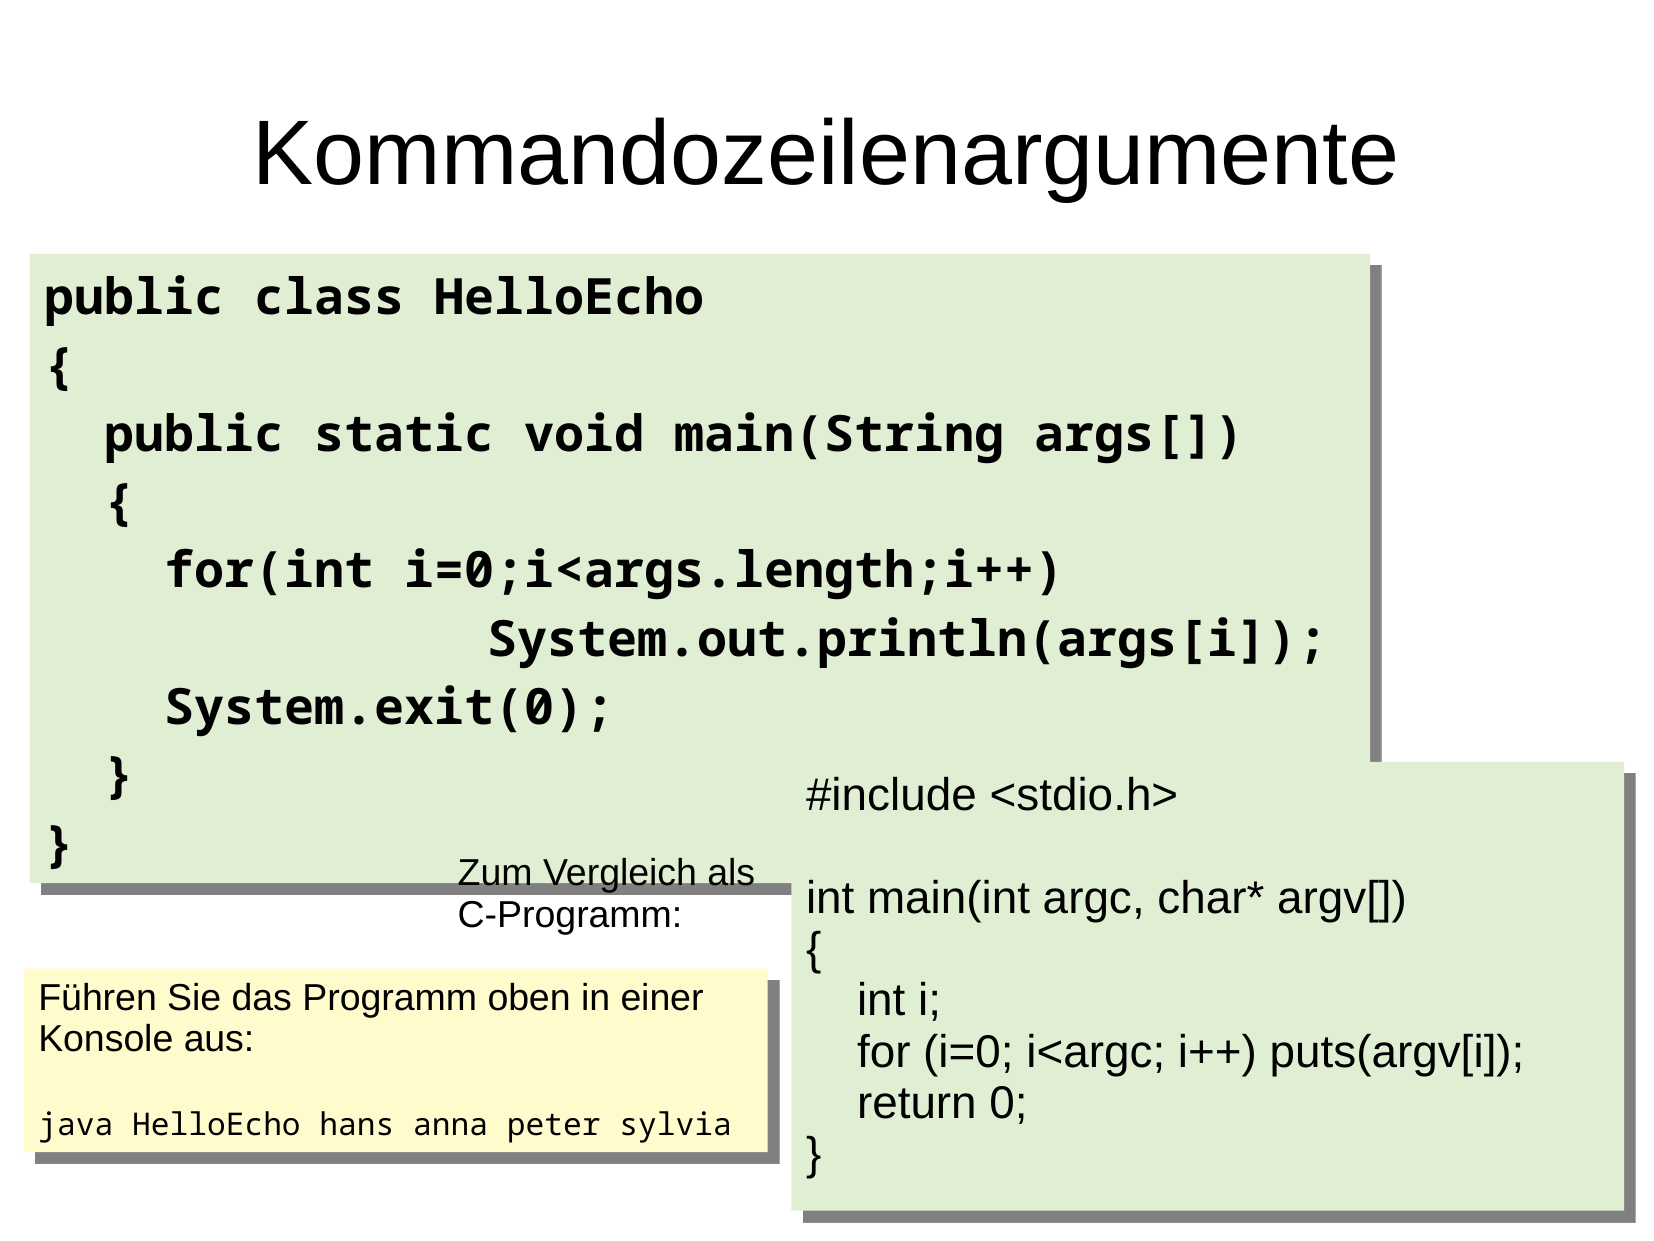

# Kommandozeilenargumente
public class HelloEcho
{
 public static void main(String args[])
 {
 for(int i=0;i<args.length;i++)
						System.out.println(args[i]);
 System.exit(0);
 }
}
#include <stdio.h>
int main(int argc, char* argv[])
{
 int i;
 for (i=0; i<argc; i++) puts(argv[i]);
 return 0;
}
Zum Vergleich als
C-Programm:
Führen Sie das Programm oben in einer Konsole aus:
java HelloEcho hans anna peter sylvia
9